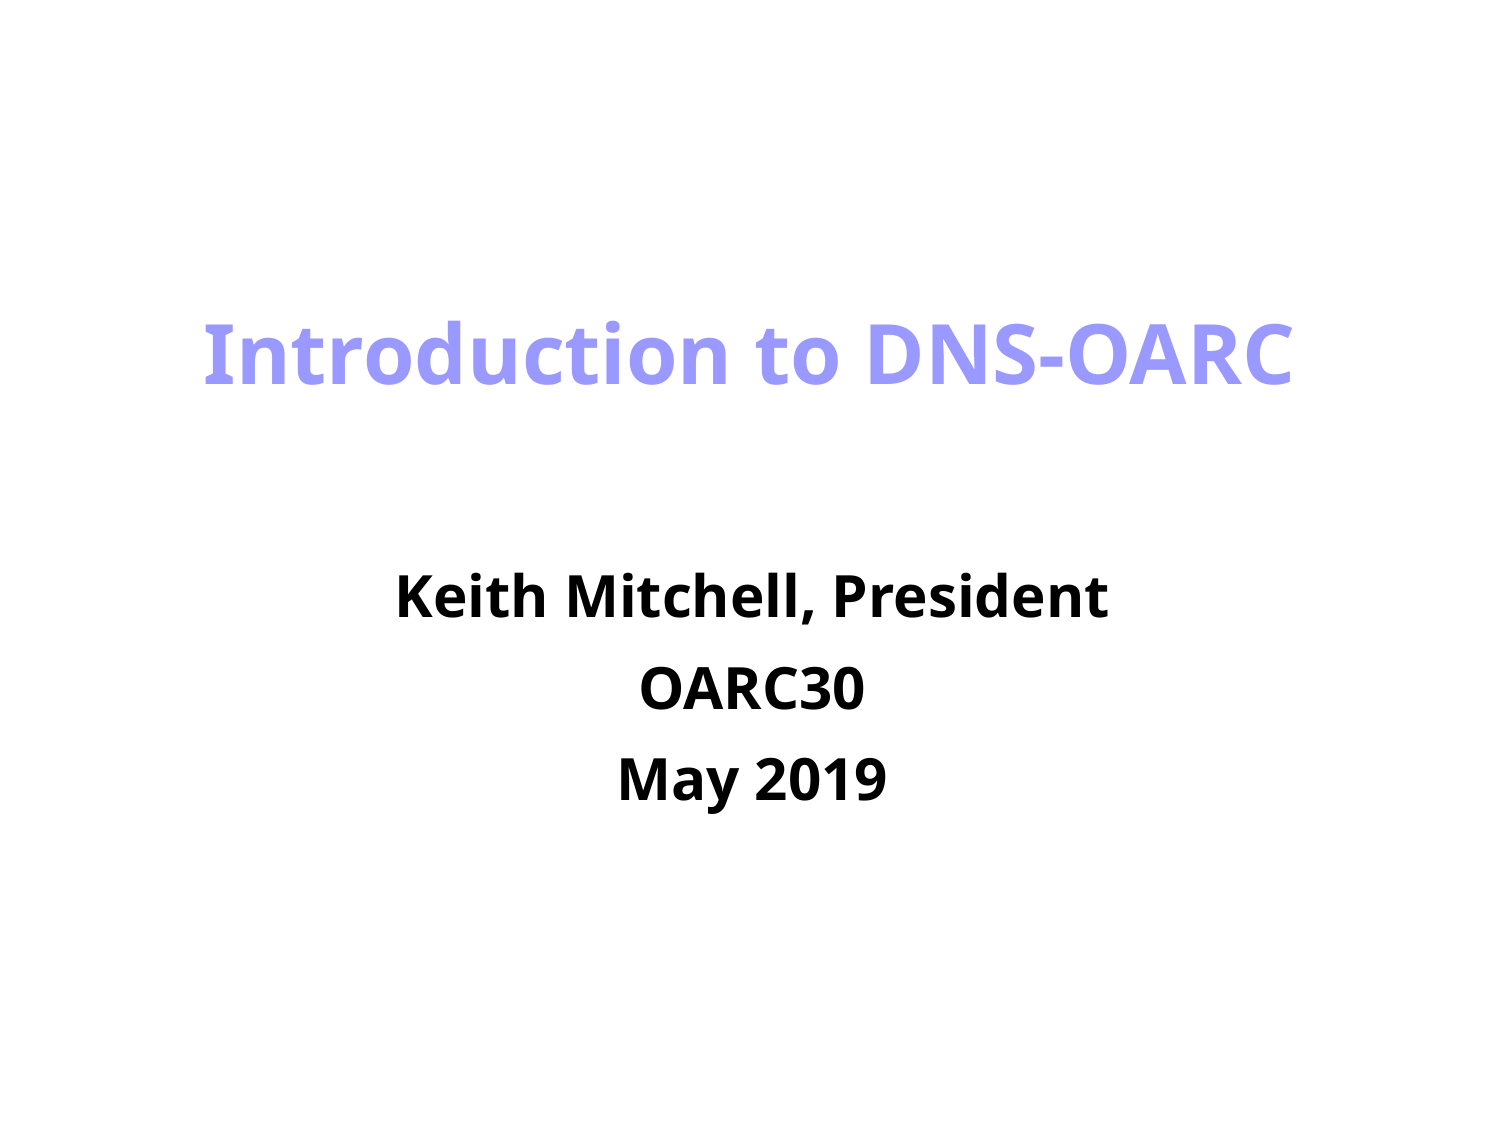

# Introduction to DNS-OARC
Keith Mitchell, President
OARC30
May 2019